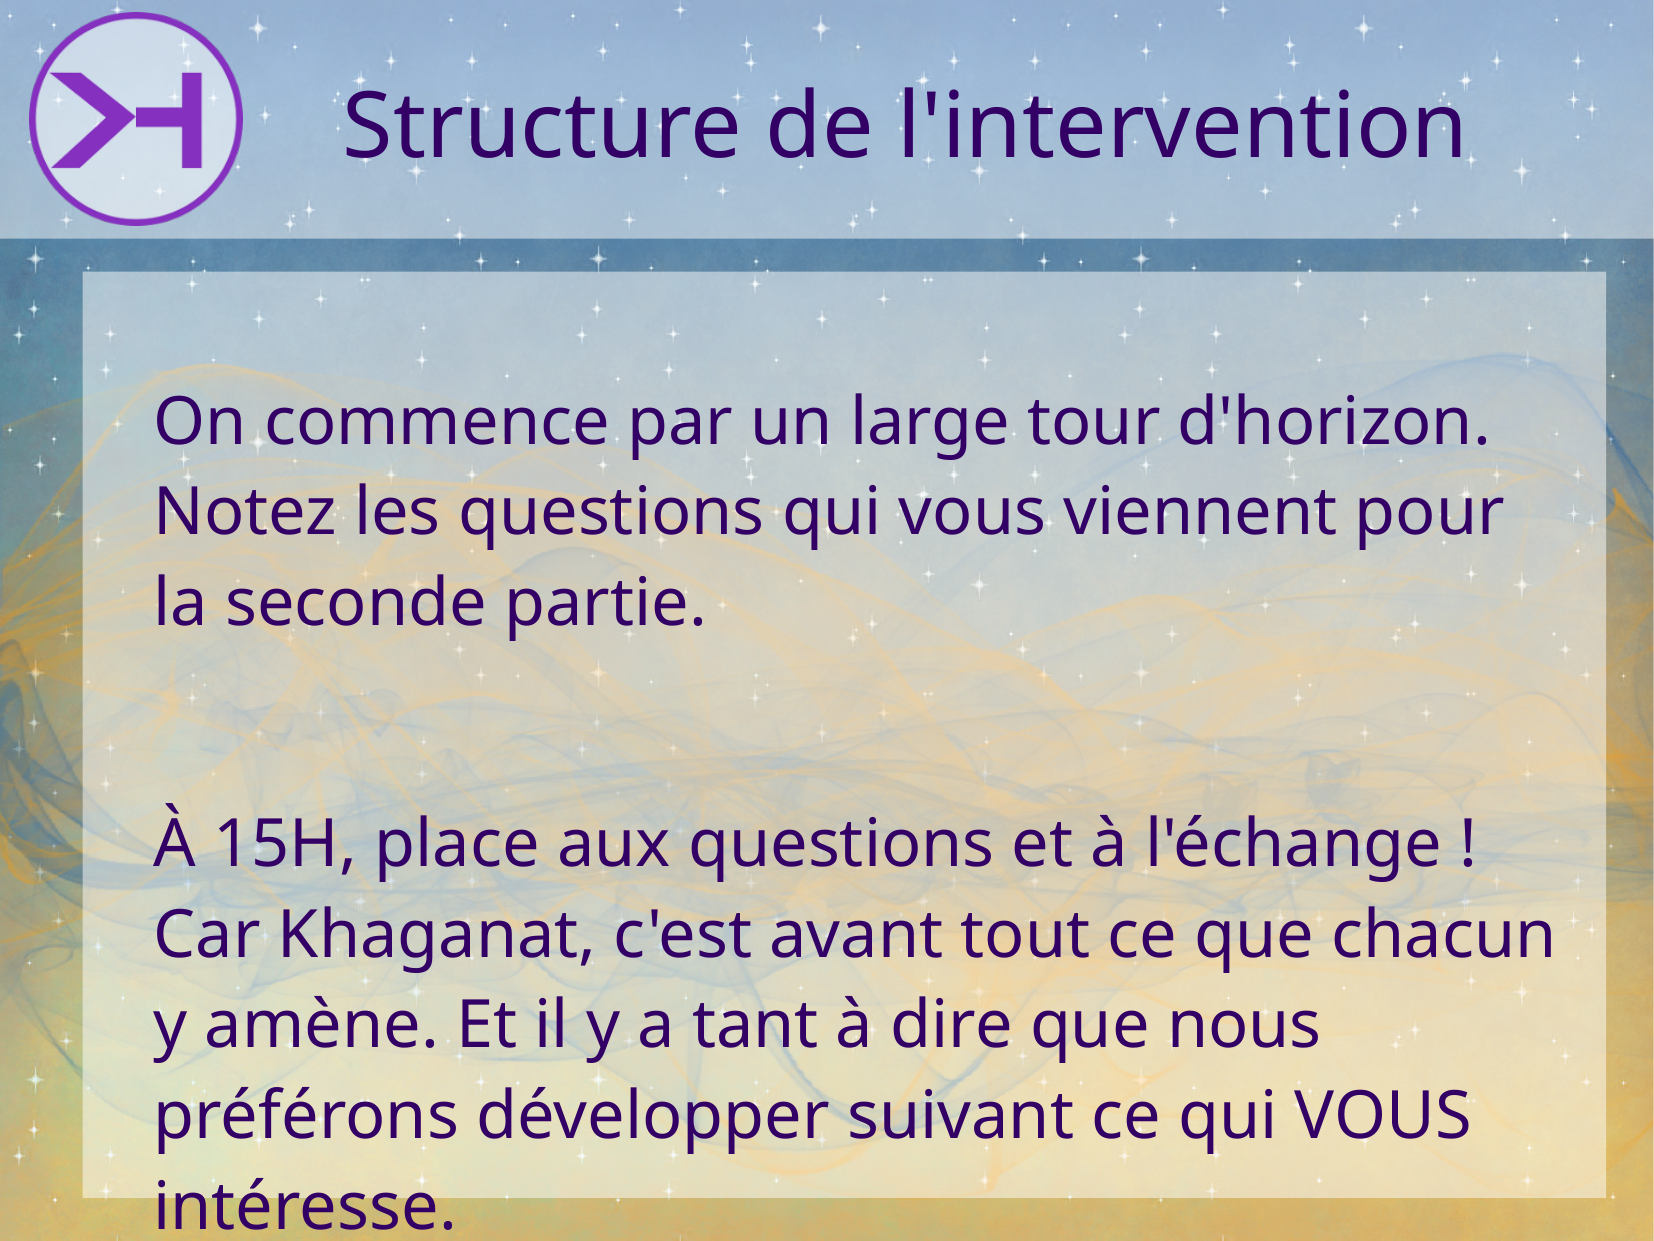

# Structure de l'intervention
On commence par un large tour d'horizon. Notez les questions qui vous viennent pour la seconde partie.
À 15H, place aux questions et à l'échange ! Car Khaganat, c'est avant tout ce que chacun y amène. Et il y a tant à dire que nous préférons développer suivant ce qui VOUS intéresse.